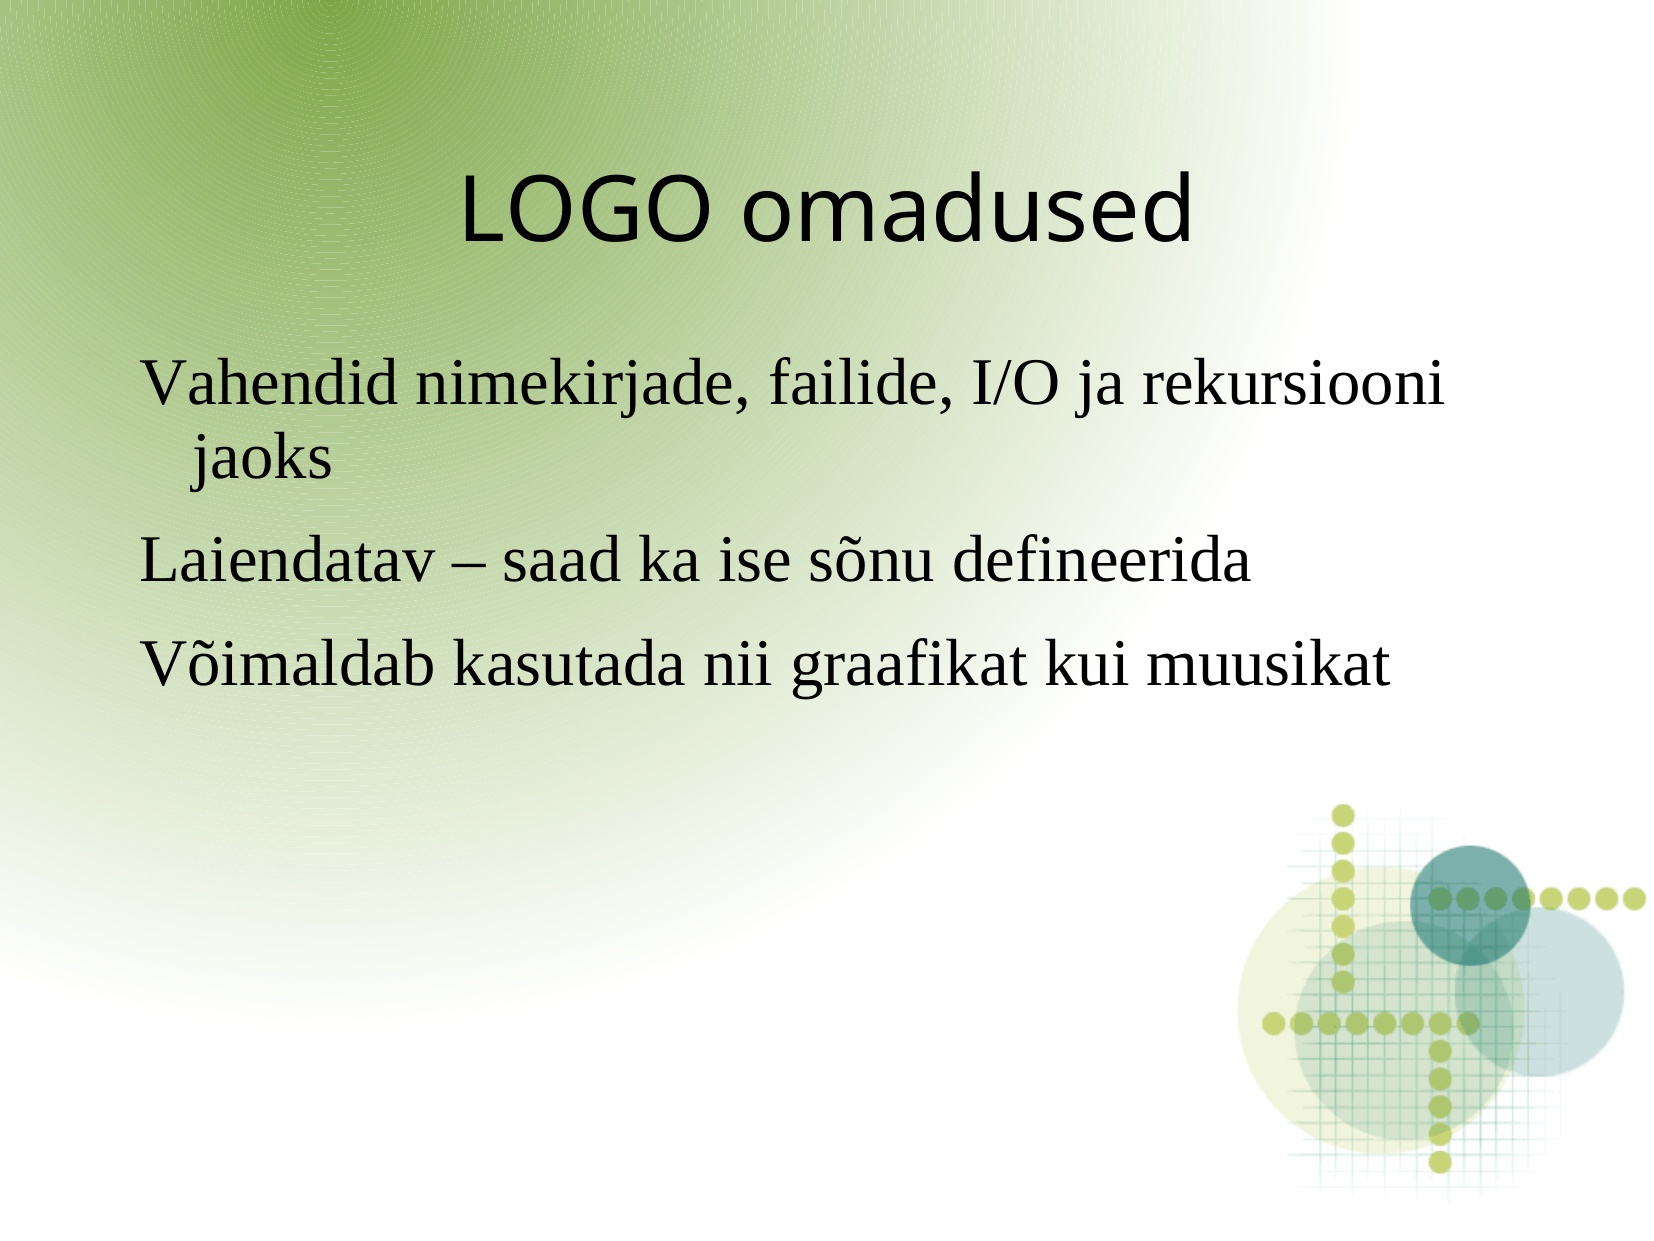

# LOGO omadused
Vahendid nimekirjade, failide, I/O ja rekursiooni jaoks
Laiendatav – saad ka ise sõnu defineerida
Võimaldab kasutada nii graafikat kui muusikat